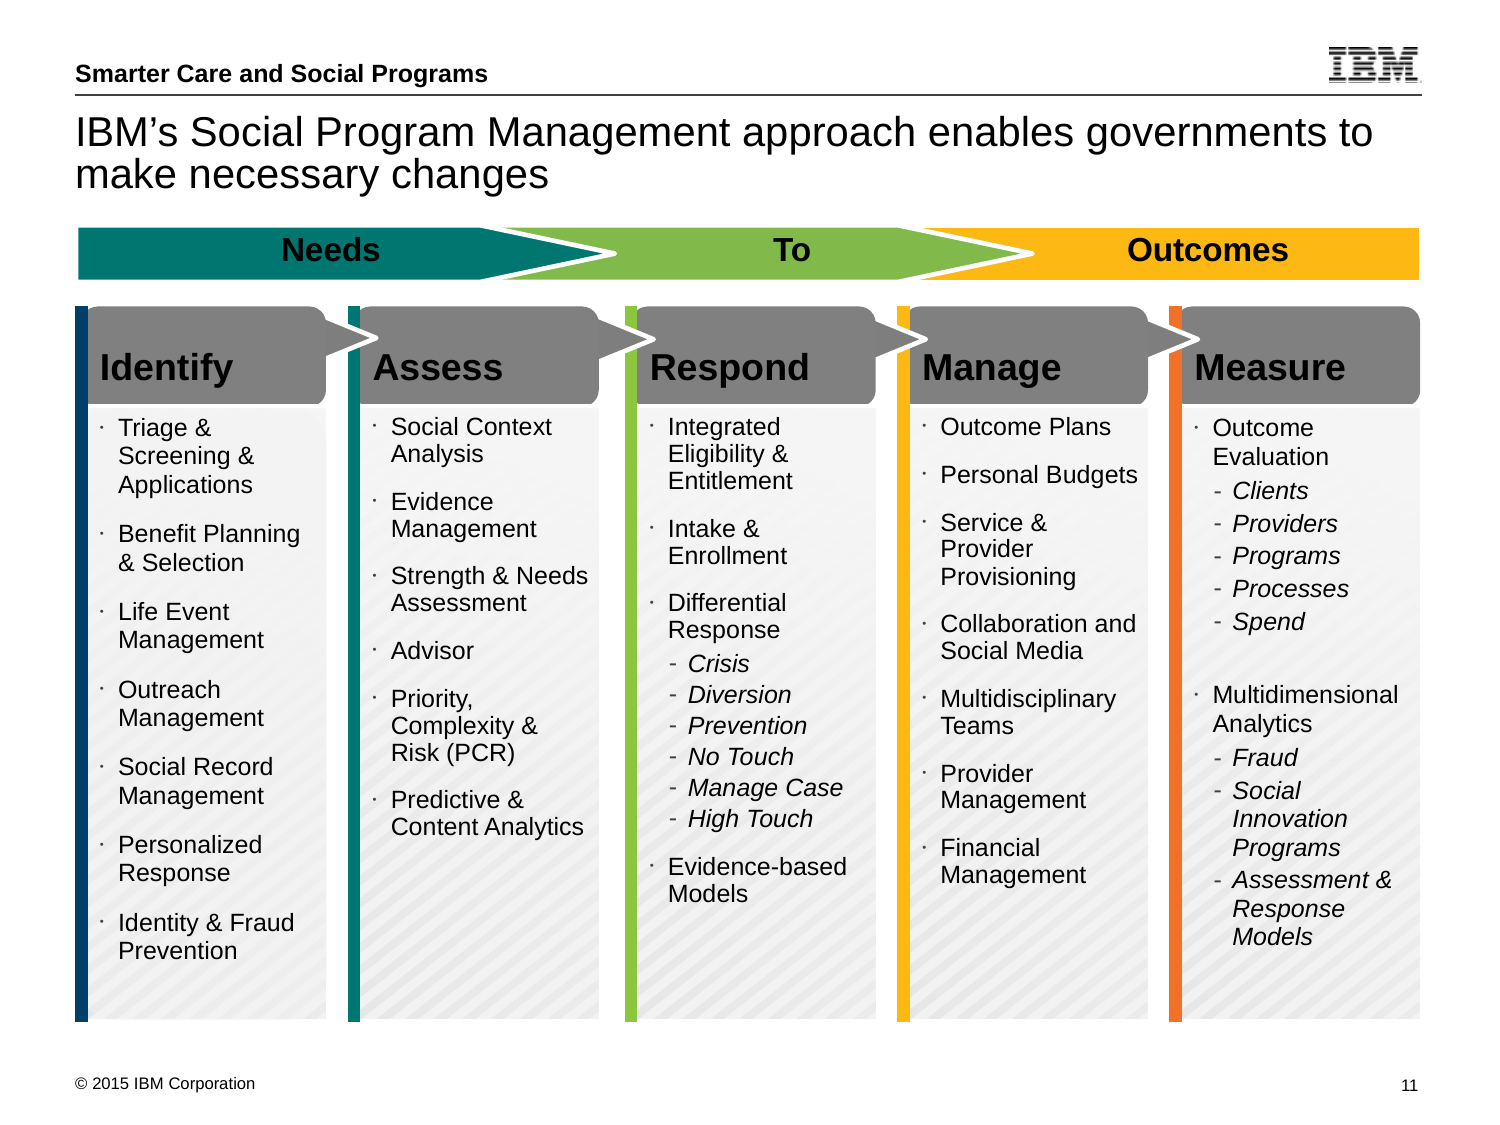

IBM’s Social Program Management approach enables governments to make necessary changes
Needs
To
Outcomes
Identify
Triage & Screening & Applications
Benefit Planning
& Selection
Life Event Management
Outreach Management
Social Record Management
Personalized Response
Identity & Fraud Prevention
Assess
Social Context Analysis
Evidence Management
Strength & Needs Assessment
Advisor
Priority, Complexity & Risk (PCR)
Predictive & Content Analytics
Respond
Integrated Eligibility & Entitlement
Intake & Enrollment
Differential Response
Crisis
Diversion
Prevention
No Touch
Manage Case
High Touch
Evidence-based Models
Manage
Outcome Plans
Personal Budgets
Service & Provider Provisioning
Collaboration and Social Media
Multidisciplinary Teams
Provider Management
Financial Management
Measure
Outcome Evaluation
Clients
Providers
Programs
Processes
Spend
Multidimensional Analytics
Fraud
Social Innovation Programs
Assessment & Response Models
Outcome Evaluation
Clients
Providers
Programs
Processes
Spend
Multidimensional Analytics
Fraud
Social Innovation Programs
Assessment & Response Models